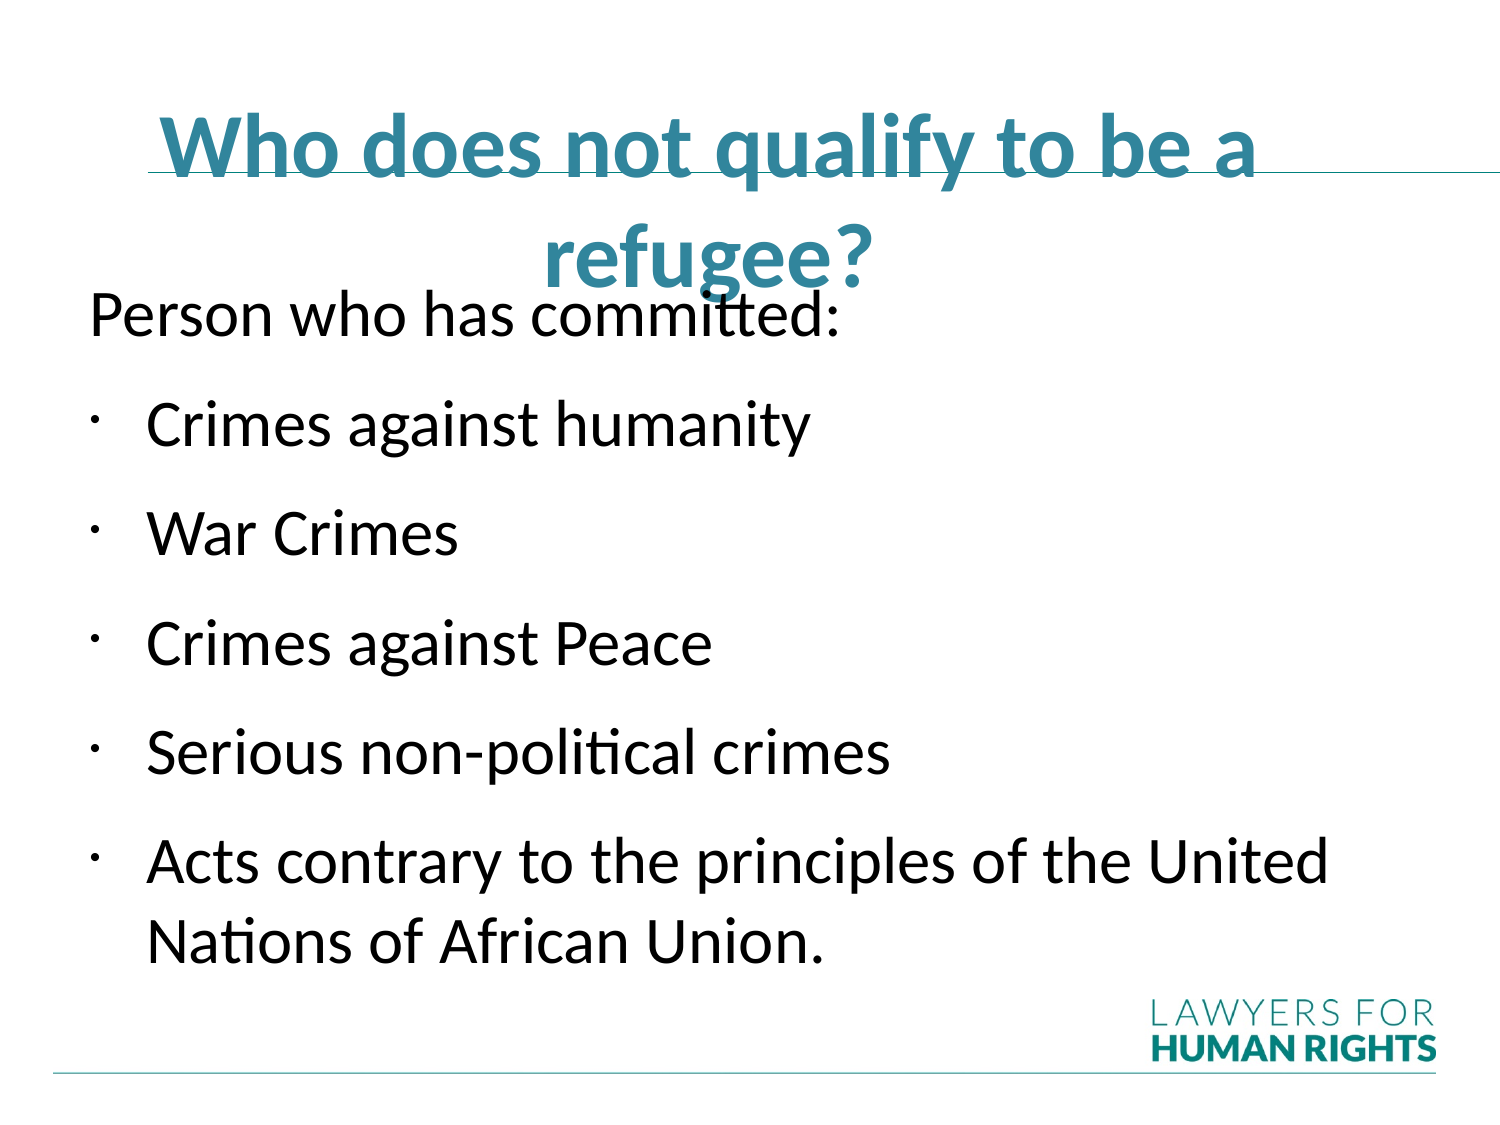

# Who does not qualify to be a refugee?
Person who has committed:
Crimes against humanity
War Crimes
Crimes against Peace
Serious non-political crimes
Acts contrary to the principles of the United Nations of African Union.